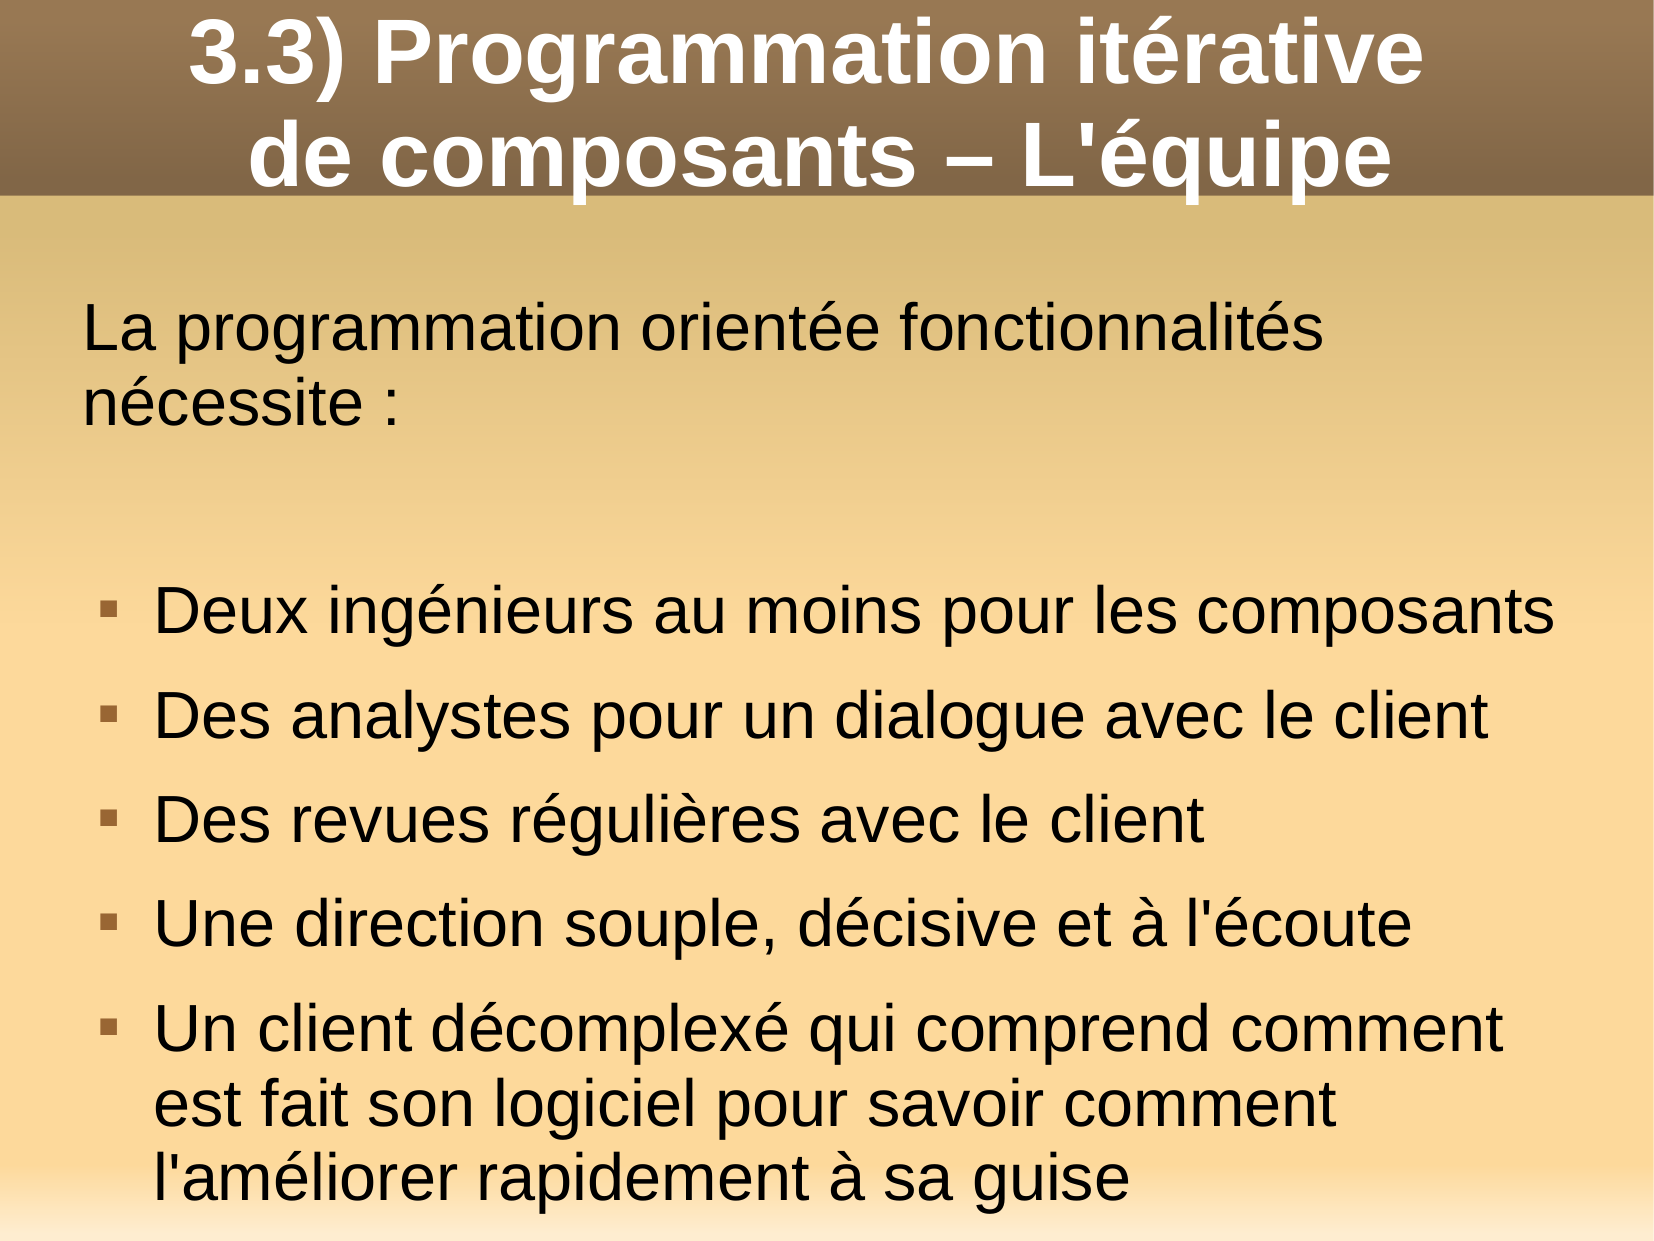

# 3.3) Programmation itérative de composants – L'équipe
La programmation orientée fonctionnalités nécessite :
Deux ingénieurs au moins pour les composants
Des analystes pour un dialogue avec le client
Des revues régulières avec le client
Une direction souple, décisive et à l'écoute
Un client décomplexé qui comprend comment est fait son logiciel pour savoir comment l'améliorer rapidement à sa guise